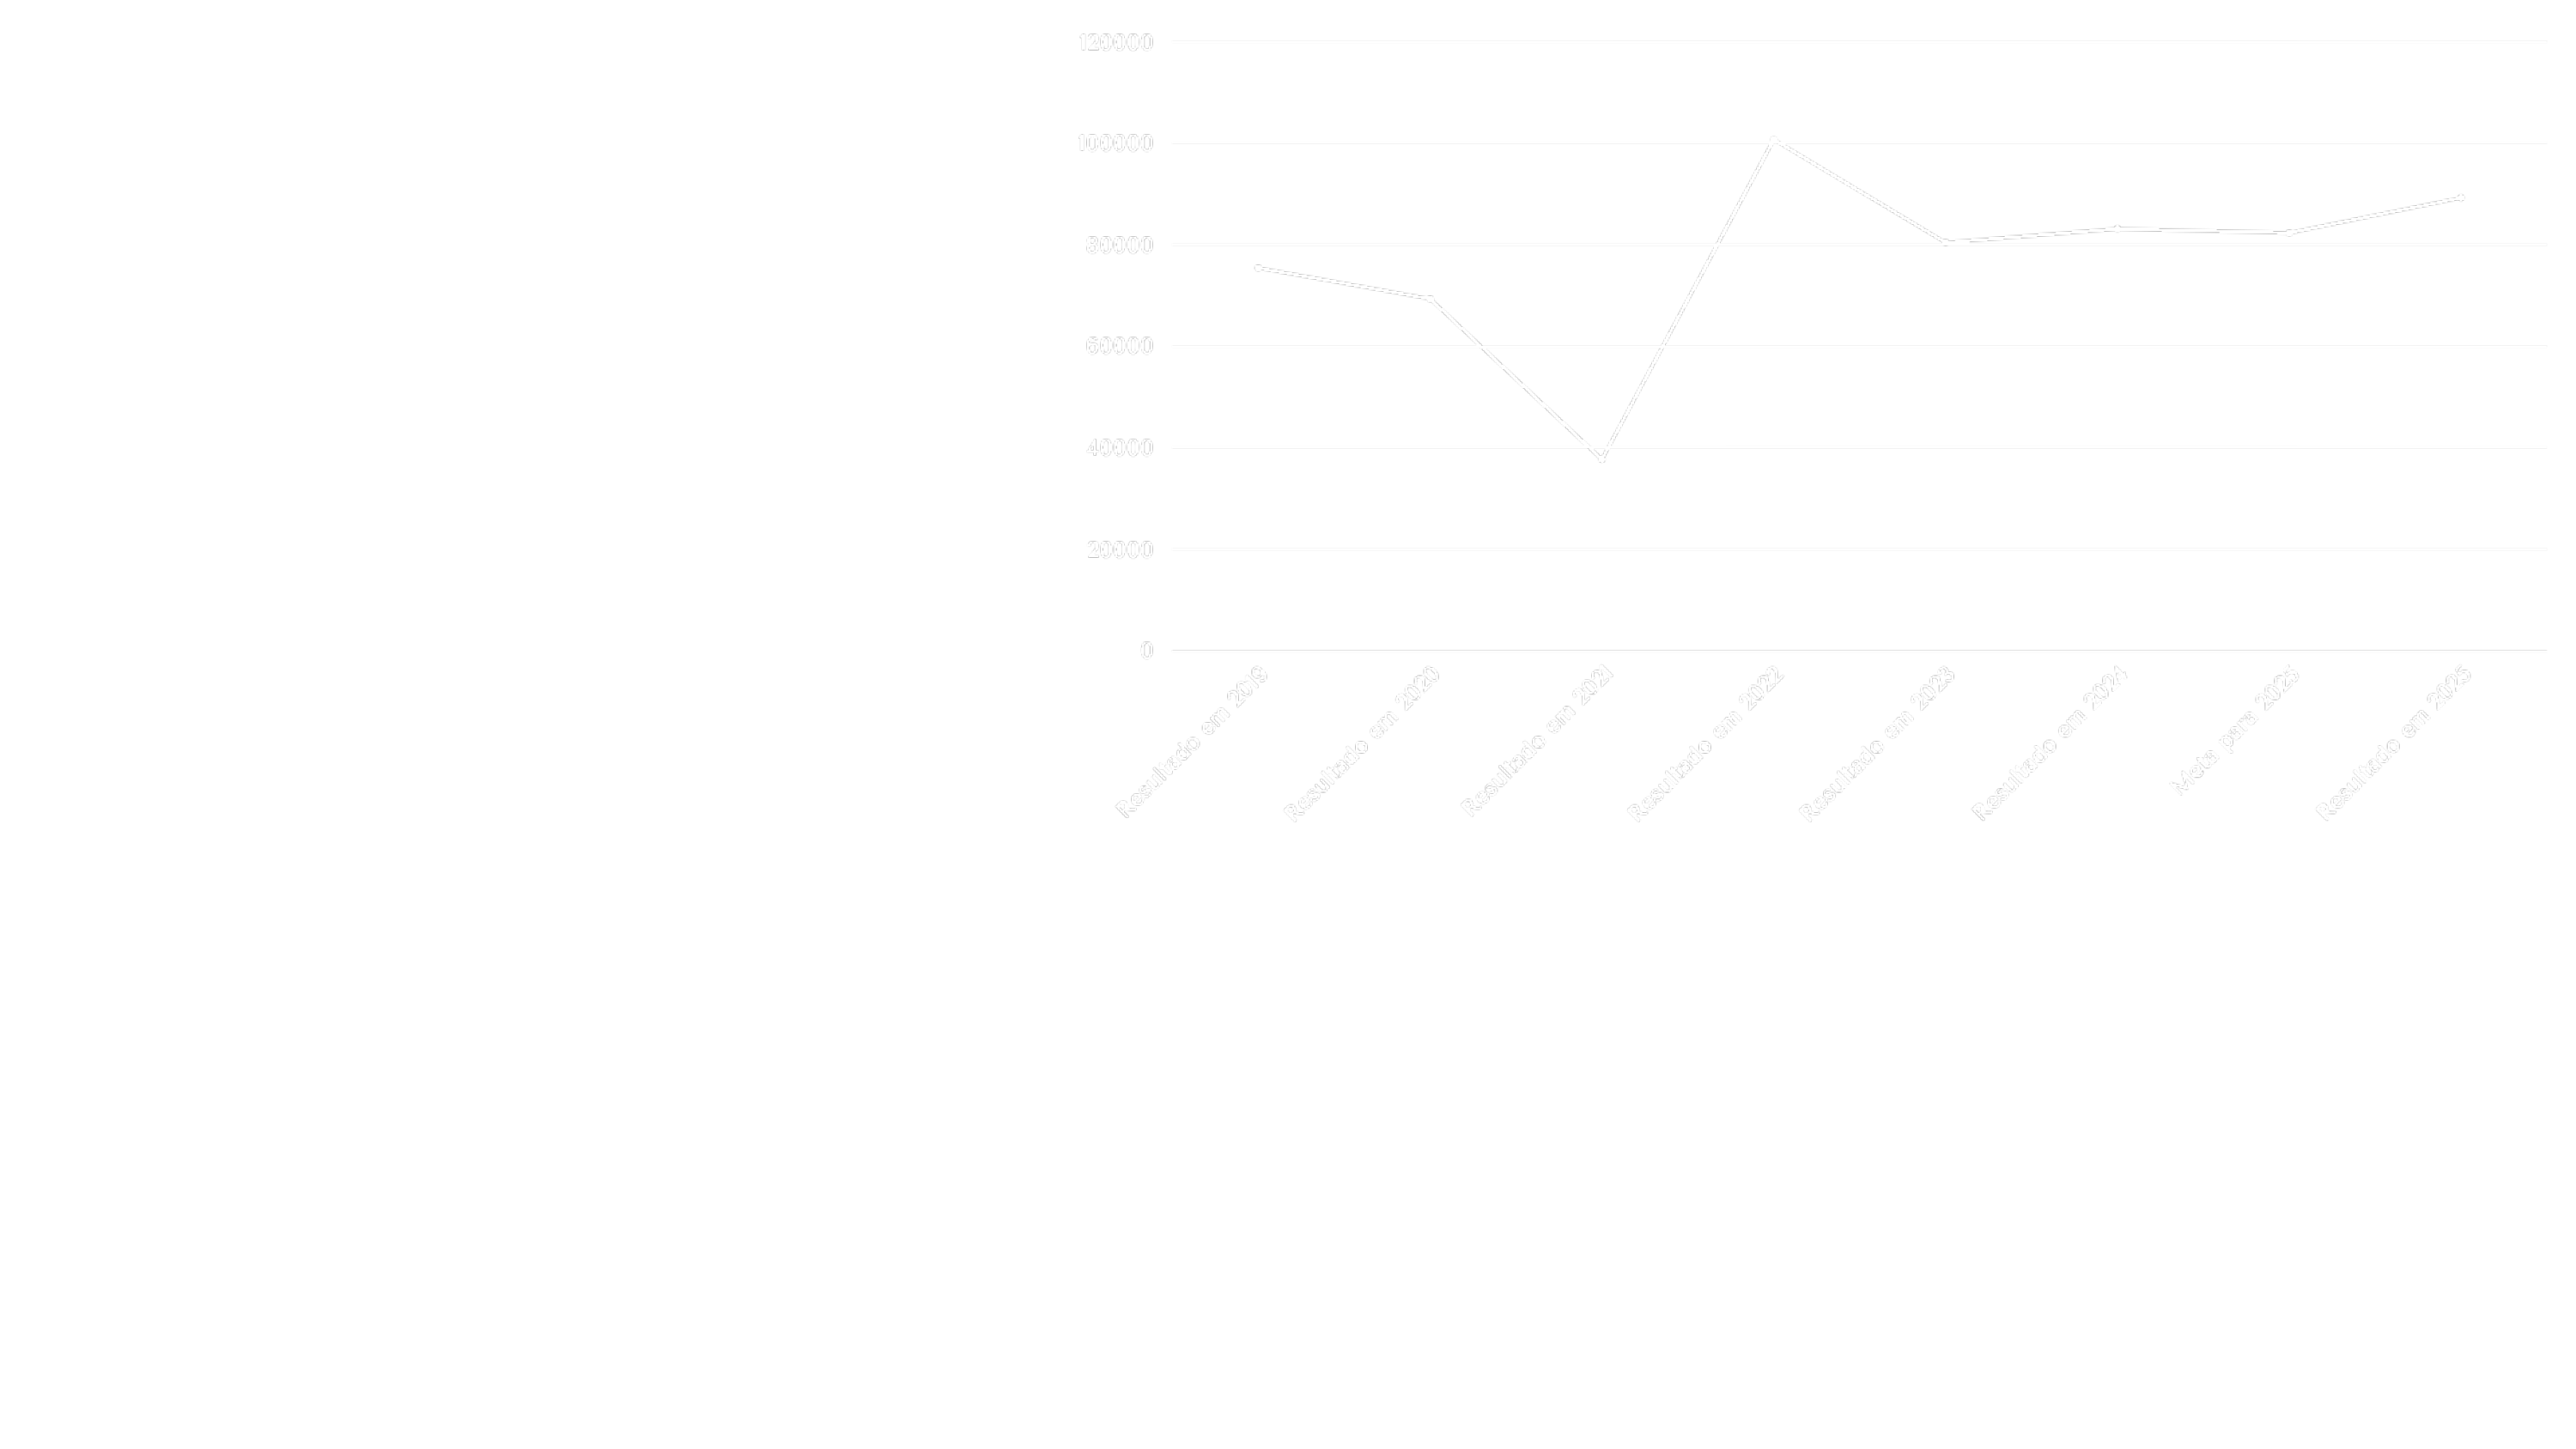

Indicador - Gasto com Combustível – GC
Unidade de medida: Reais (R$).
Definição da Meta: Reduzir em 1% o consumo de combustível, comparado ao ano anterior.
Resultado 2019 - 75.426,67
Resultado 2020 - 69.353,69
Resultado 2021 - 37.727
Resultado 2022 - 100.696,7
Resultado 2023 - 80.413,52
Resultado em 2024 - 79.609,39
Meta para 2025 - 82.309,89
Resultado em 2025 - 89.252,16